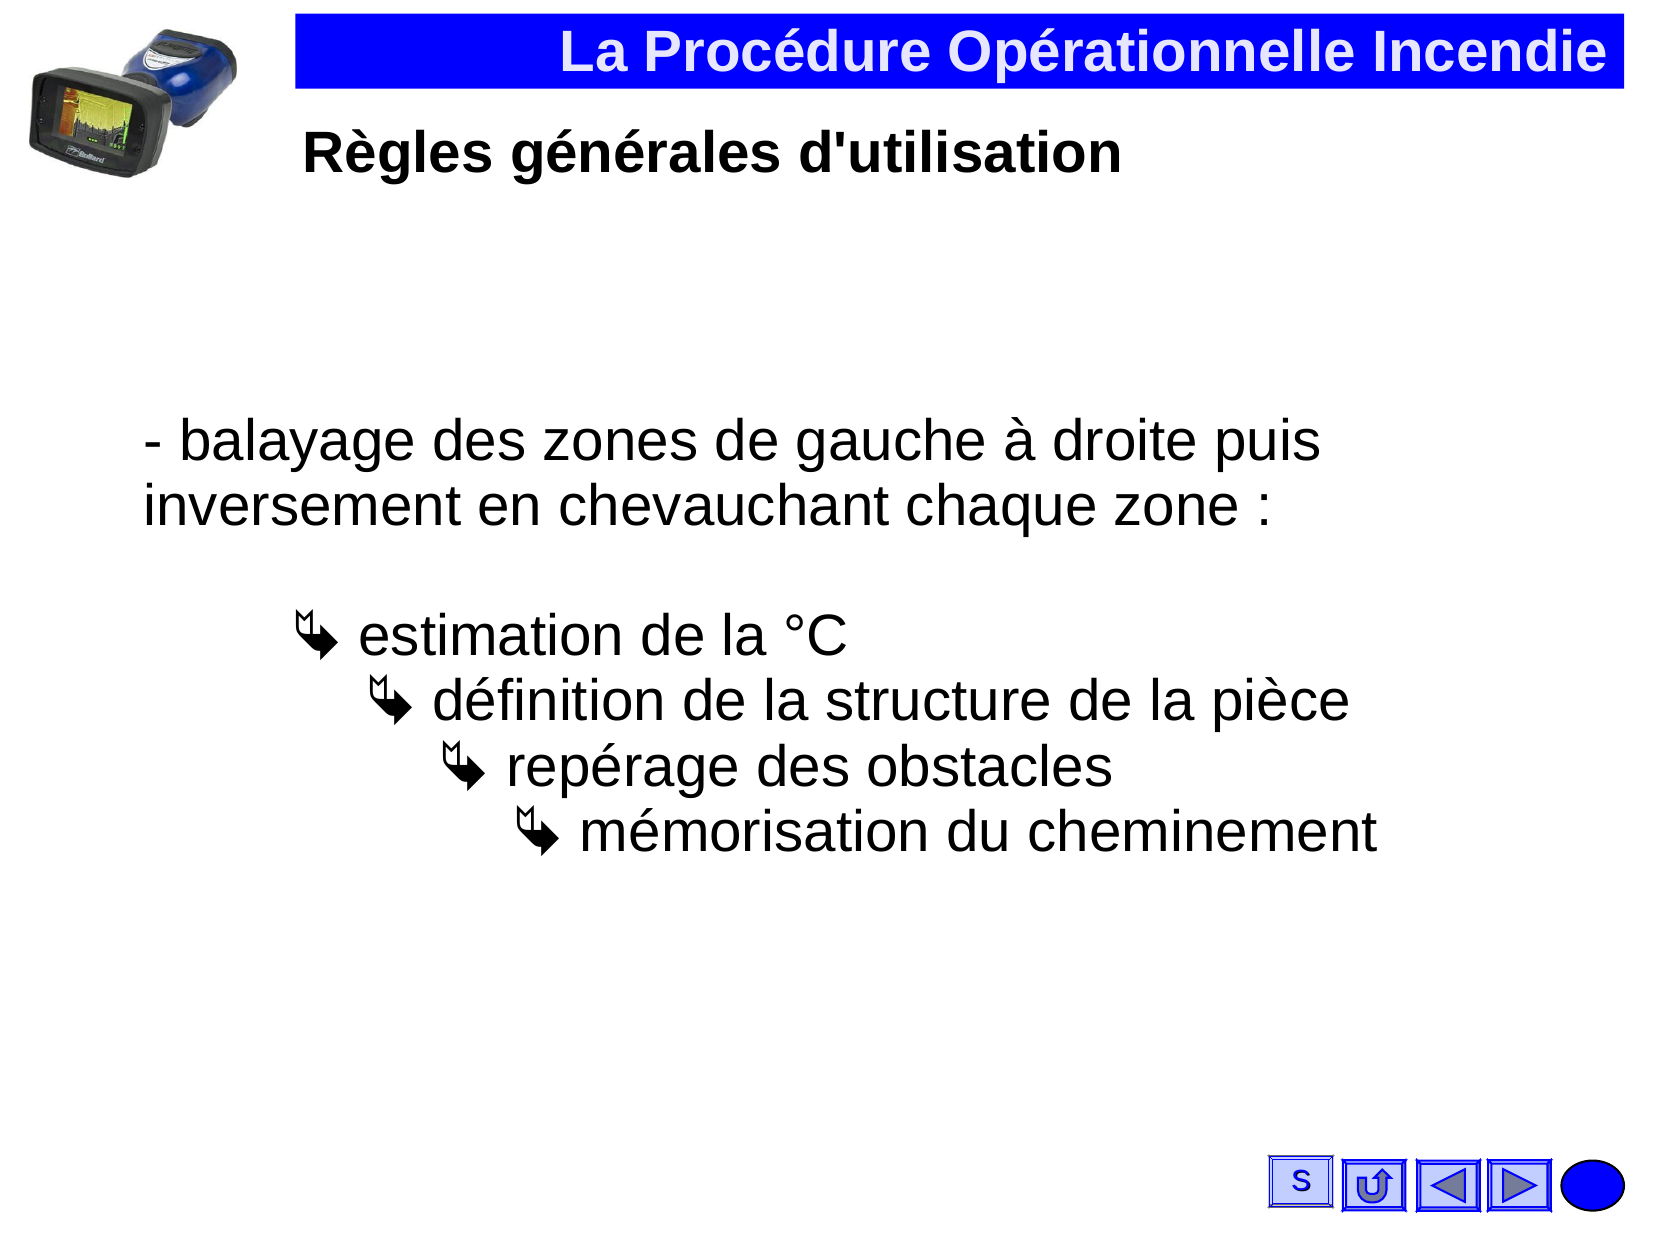

La Procédure Opérationnelle Incendie
Règles générales d'utilisation
- balayage des zones de gauche à droite puis inversement en chevauchant chaque zone :
		 estimation de la °C
			 définition de la structure de la pièce
				 repérage des obstacles
					 mémorisation du cheminement